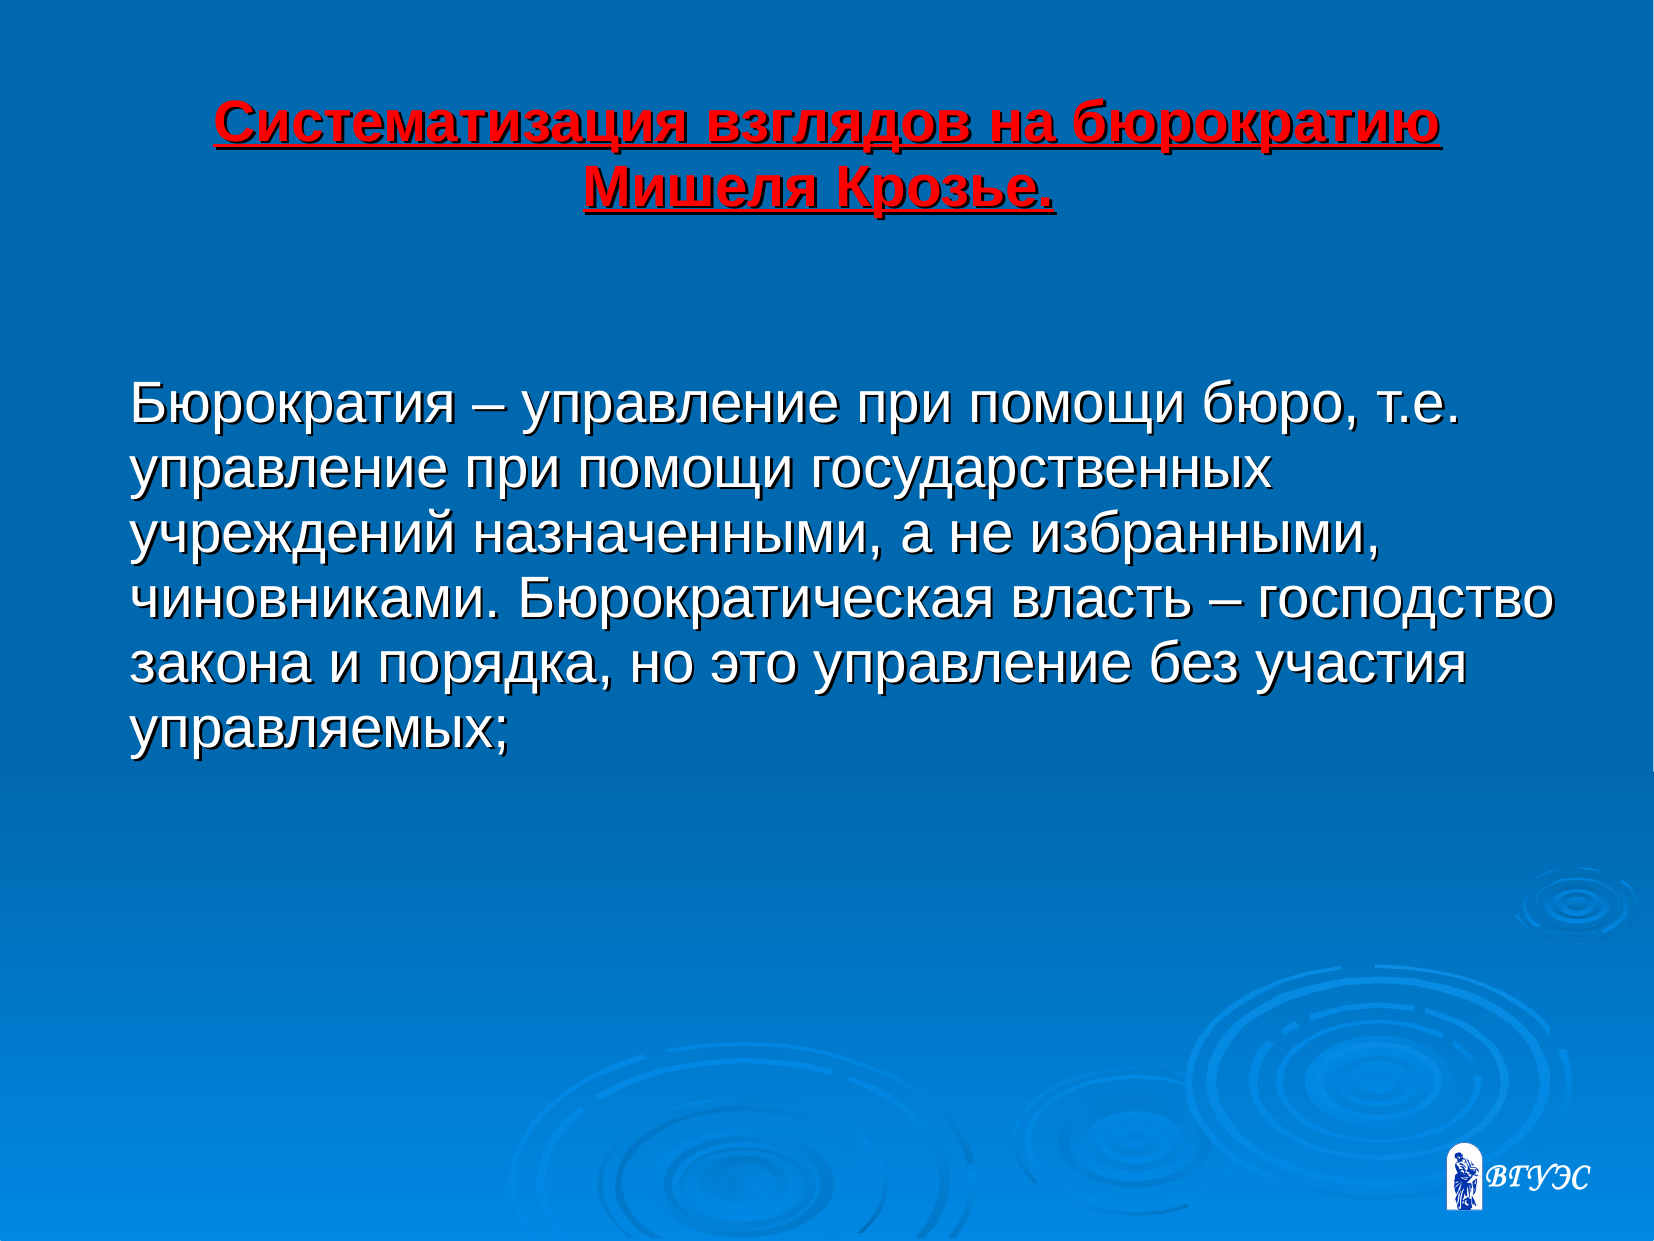

# Систематизация взглядов на бюрократию Мишеля Крозье.
Бюрократия – управление при помощи бюро, т.е. управление при помощи государственных учреждений назначенными, а не избранными, чиновниками. Бюрократическая власть – господство закона и порядка, но это управление без участия управляемых;